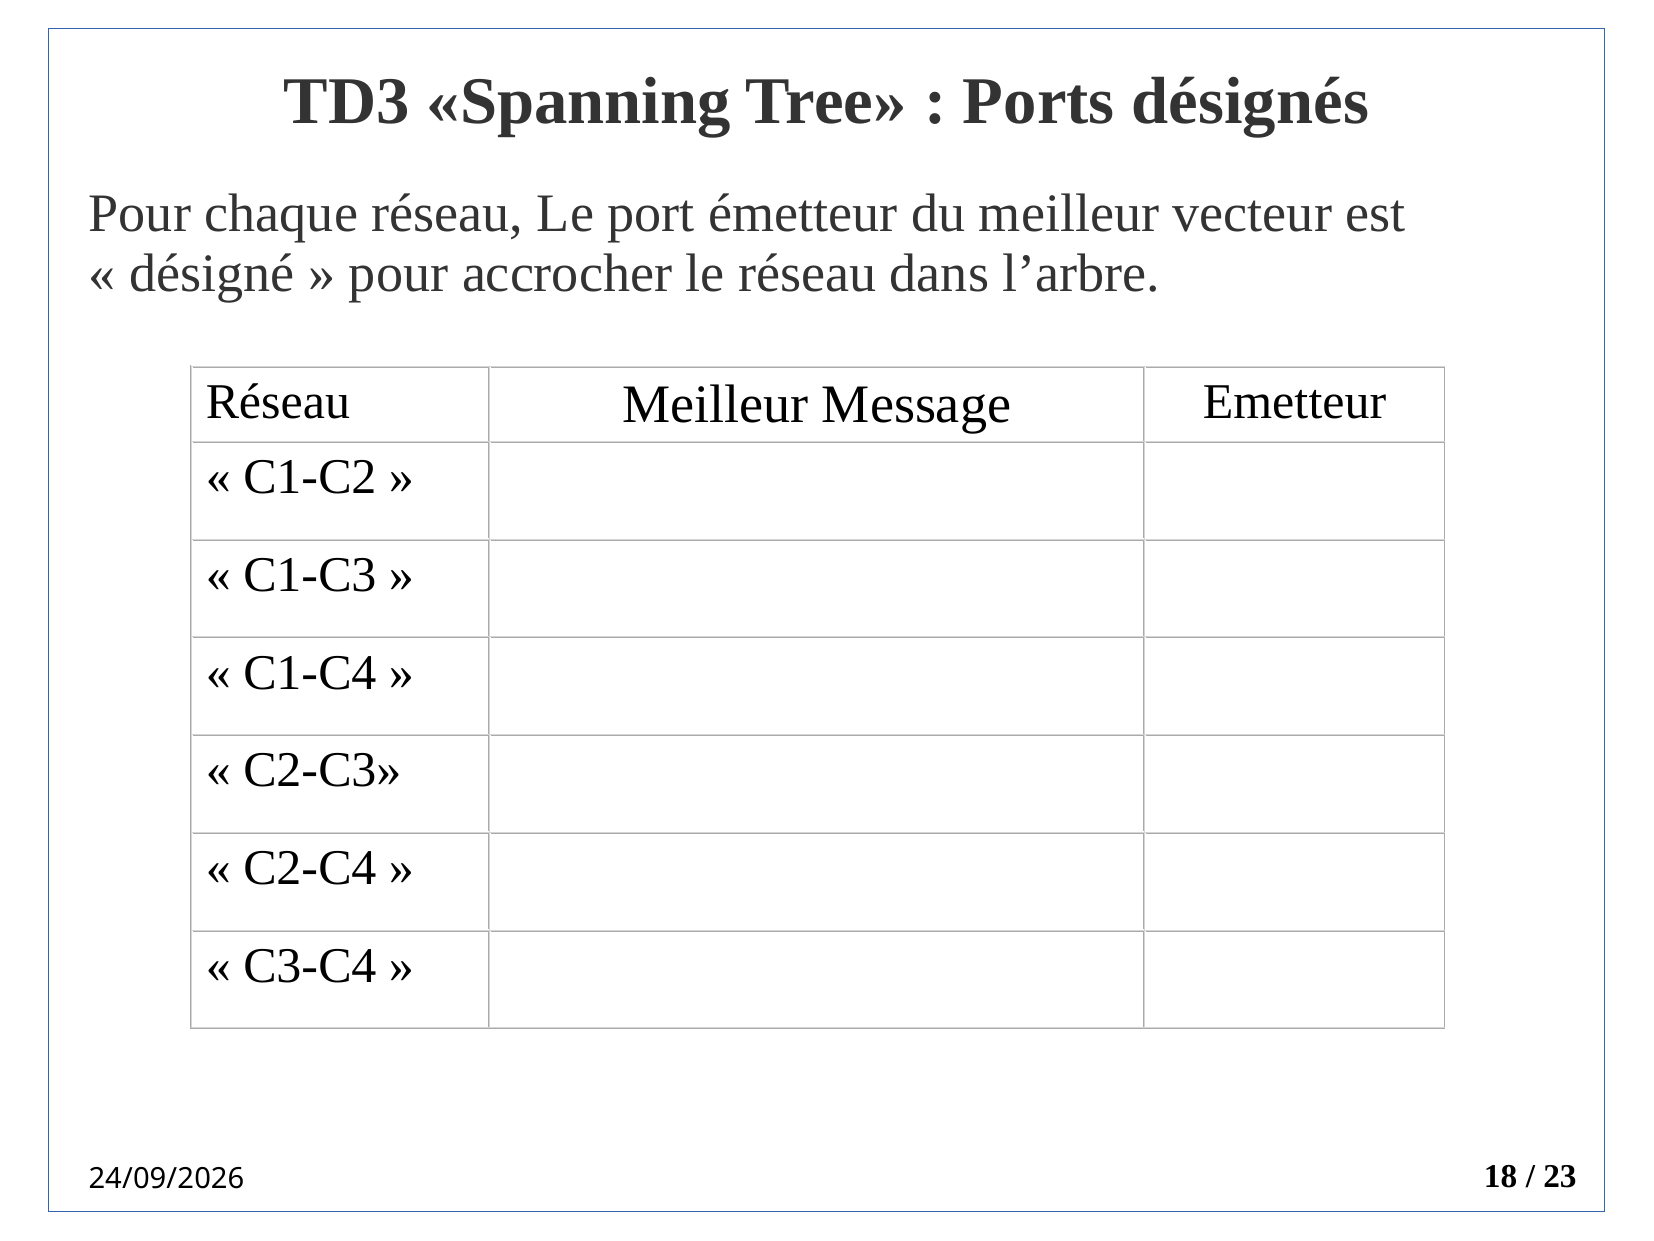

# TD3 «Spanning Tree» : Ports désignés
Pour chaque réseau, Le port émetteur du meilleur vecteur est « désigné » pour accrocher le réseau dans l’arbre.
| Réseau | Meilleur Message | Emetteur |
| --- | --- | --- |
| « C1-C2 » | | |
| « C1-C3 » | | |
| « C1-C4 » | | |
| « C2-C3» | | |
| « C2-C4 » | | |
| « C3-C4 » | | |
18